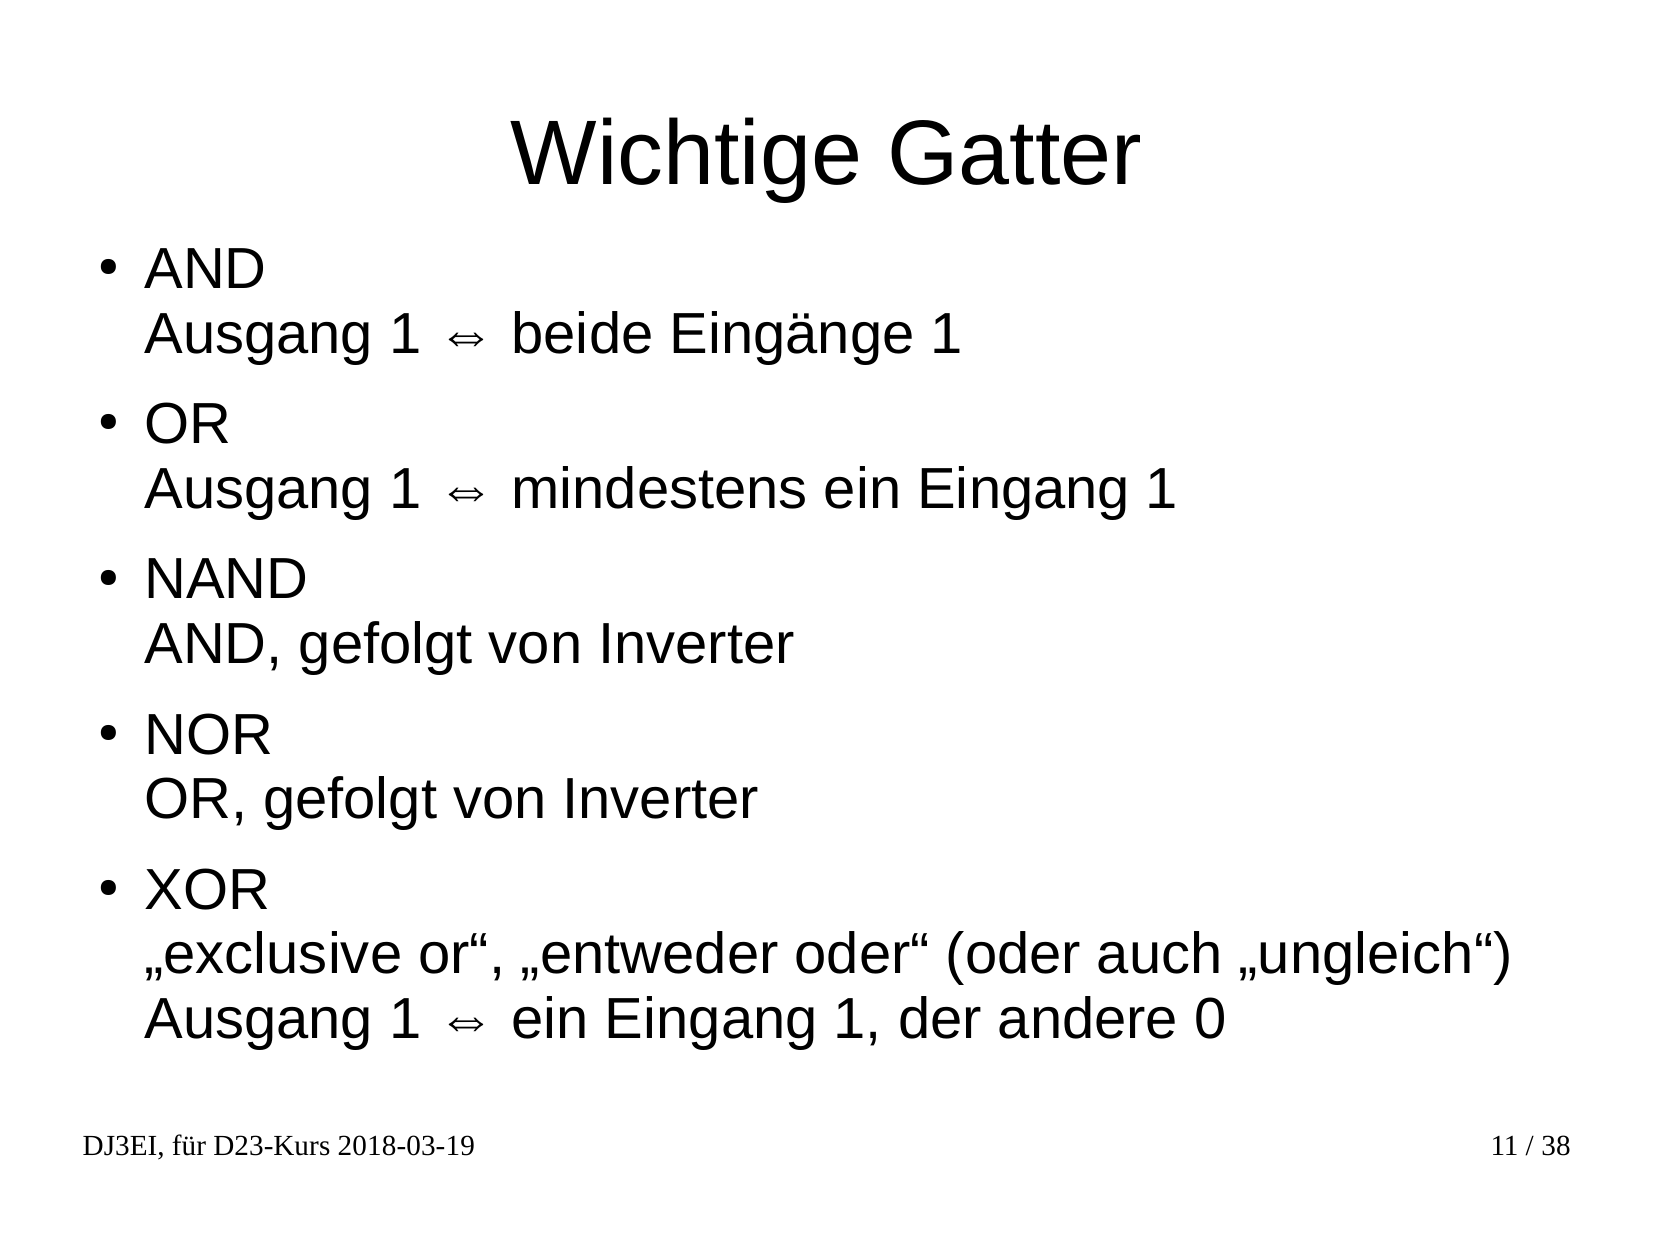

# Wichtige Gatter
AND
Ausgang 1 ⇔ beide Eingänge 1
OR
Ausgang 1 ⇔ mindestens ein Eingang 1
NAND
AND, gefolgt von Inverter
NOR
OR, gefolgt von Inverter
XOR
„exclusive or“, „entweder oder“ (oder auch „ungleich“)
Ausgang 1 ⇔ ein Eingang 1, der andere 0
11